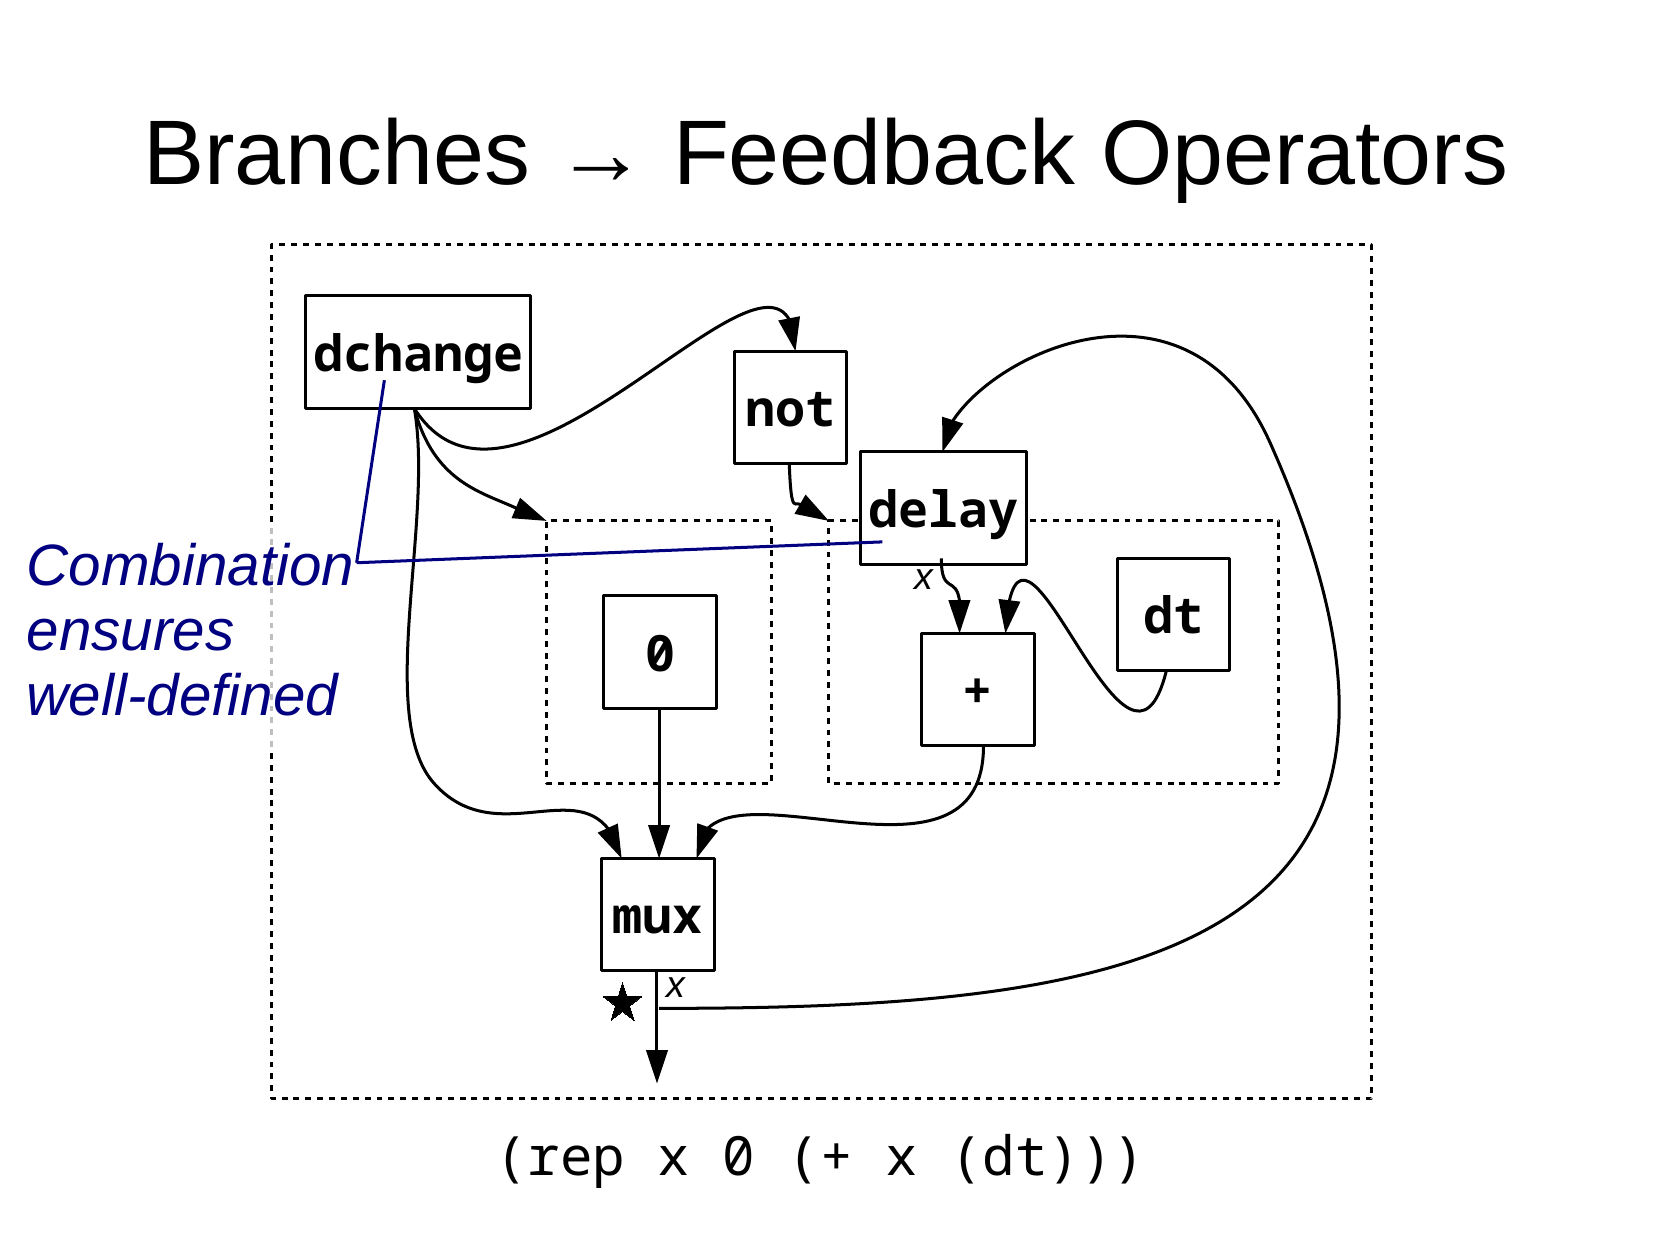

# Branches → Feedback Operators
dchange
not
Combination
ensures
well-defined
delay
x
dt
0
+
mux
x
(rep x 0 (+ x (dt)))